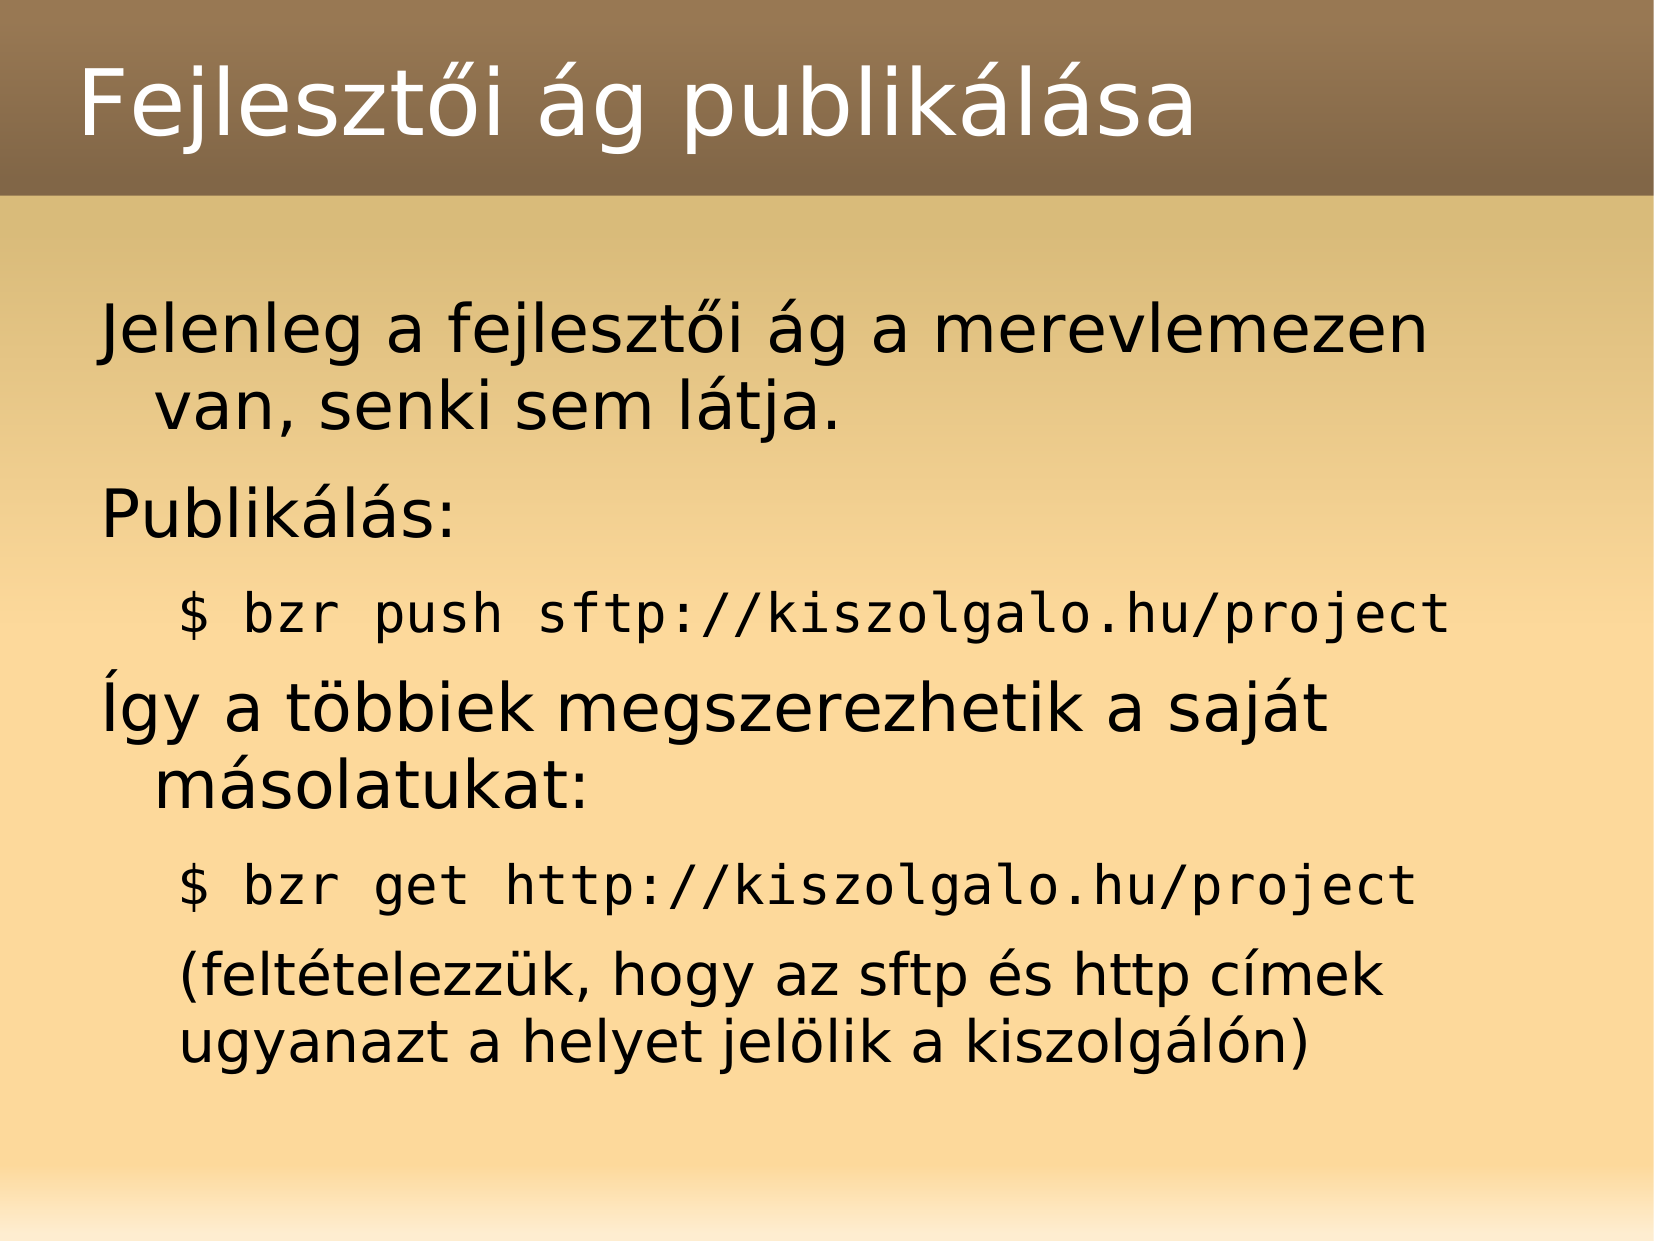

# Fejlesztői ág publikálása
Jelenleg a fejlesztői ág a merevlemezen van, senki sem látja.
Publikálás:
$ bzr push sftp://kiszolgalo.hu/project
Így a többiek megszerezhetik a saját másolatukat:
$ bzr get http://kiszolgalo.hu/project
(feltételezzük, hogy az sftp és http címek ugyanazt a helyet jelölik a kiszolgálón)